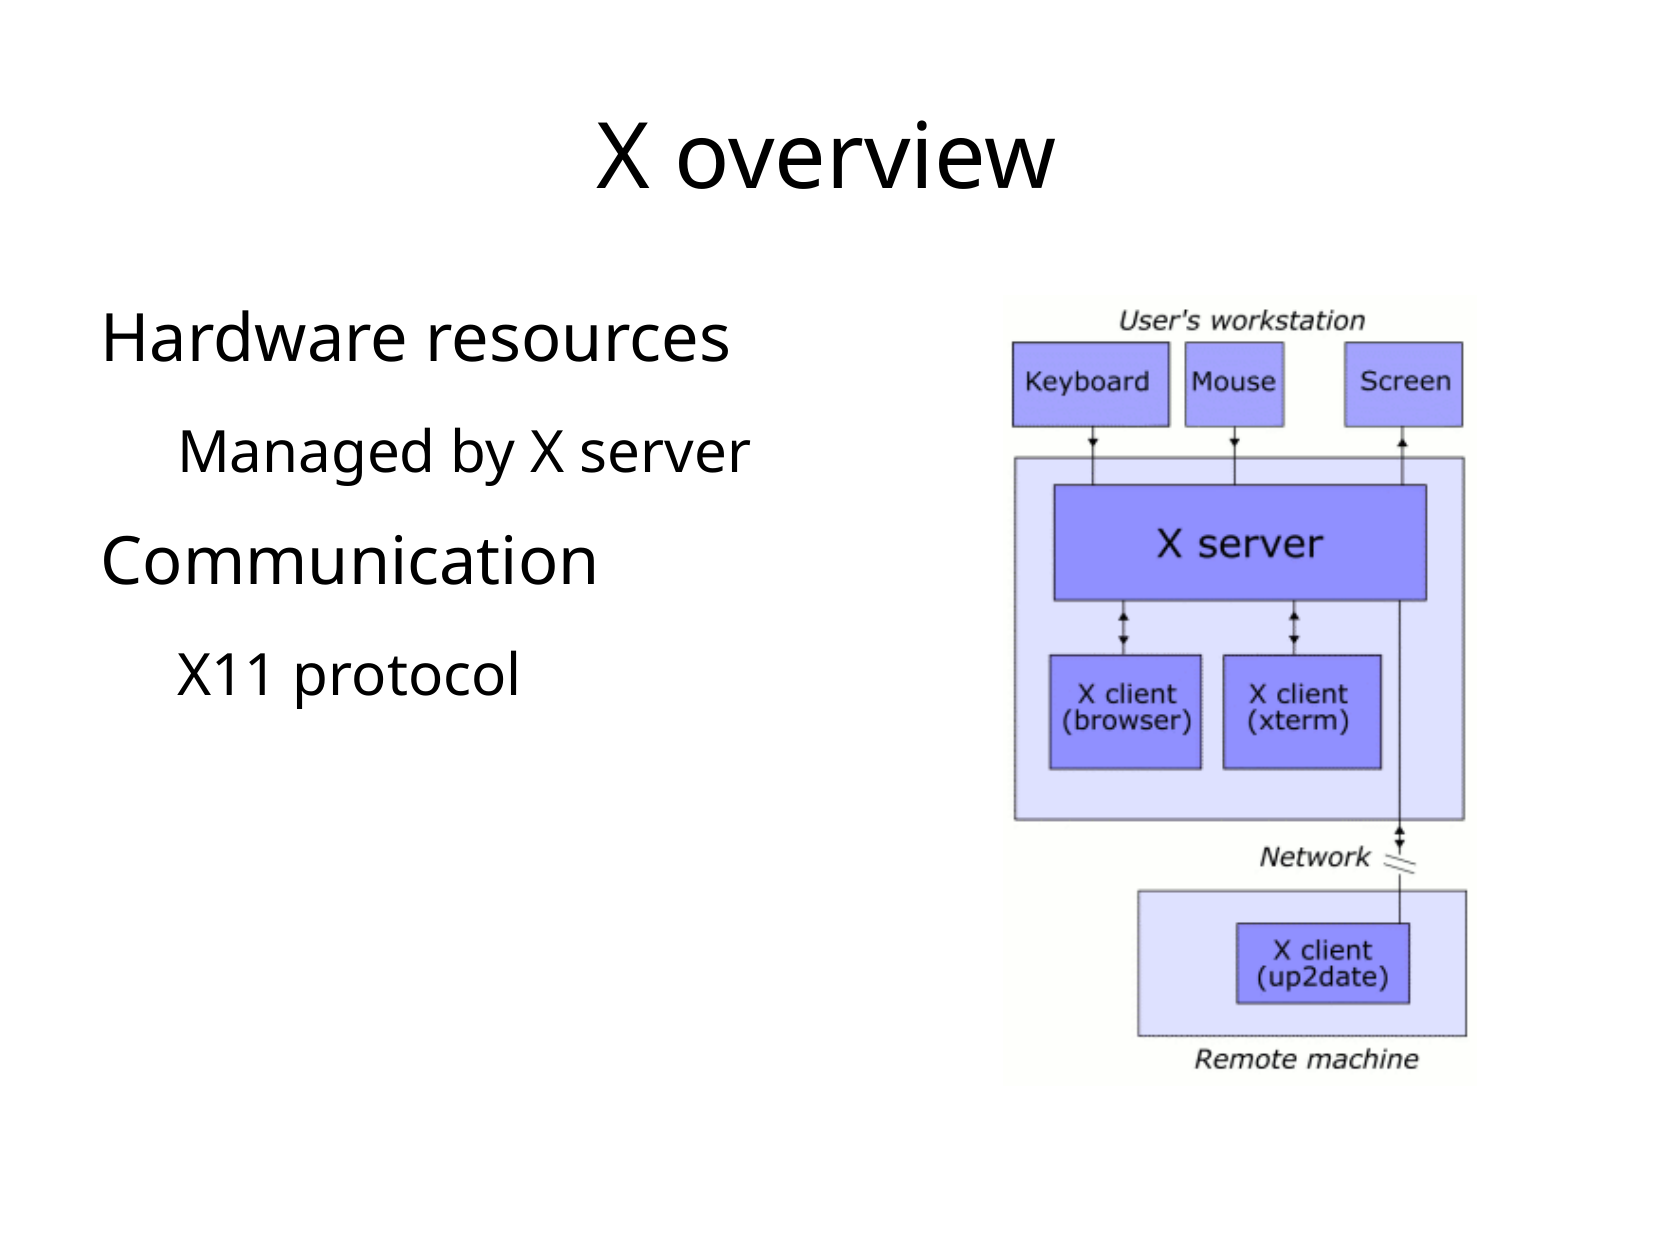

# X overview
Hardware resources
Managed by X server
Communication
X11 protocol